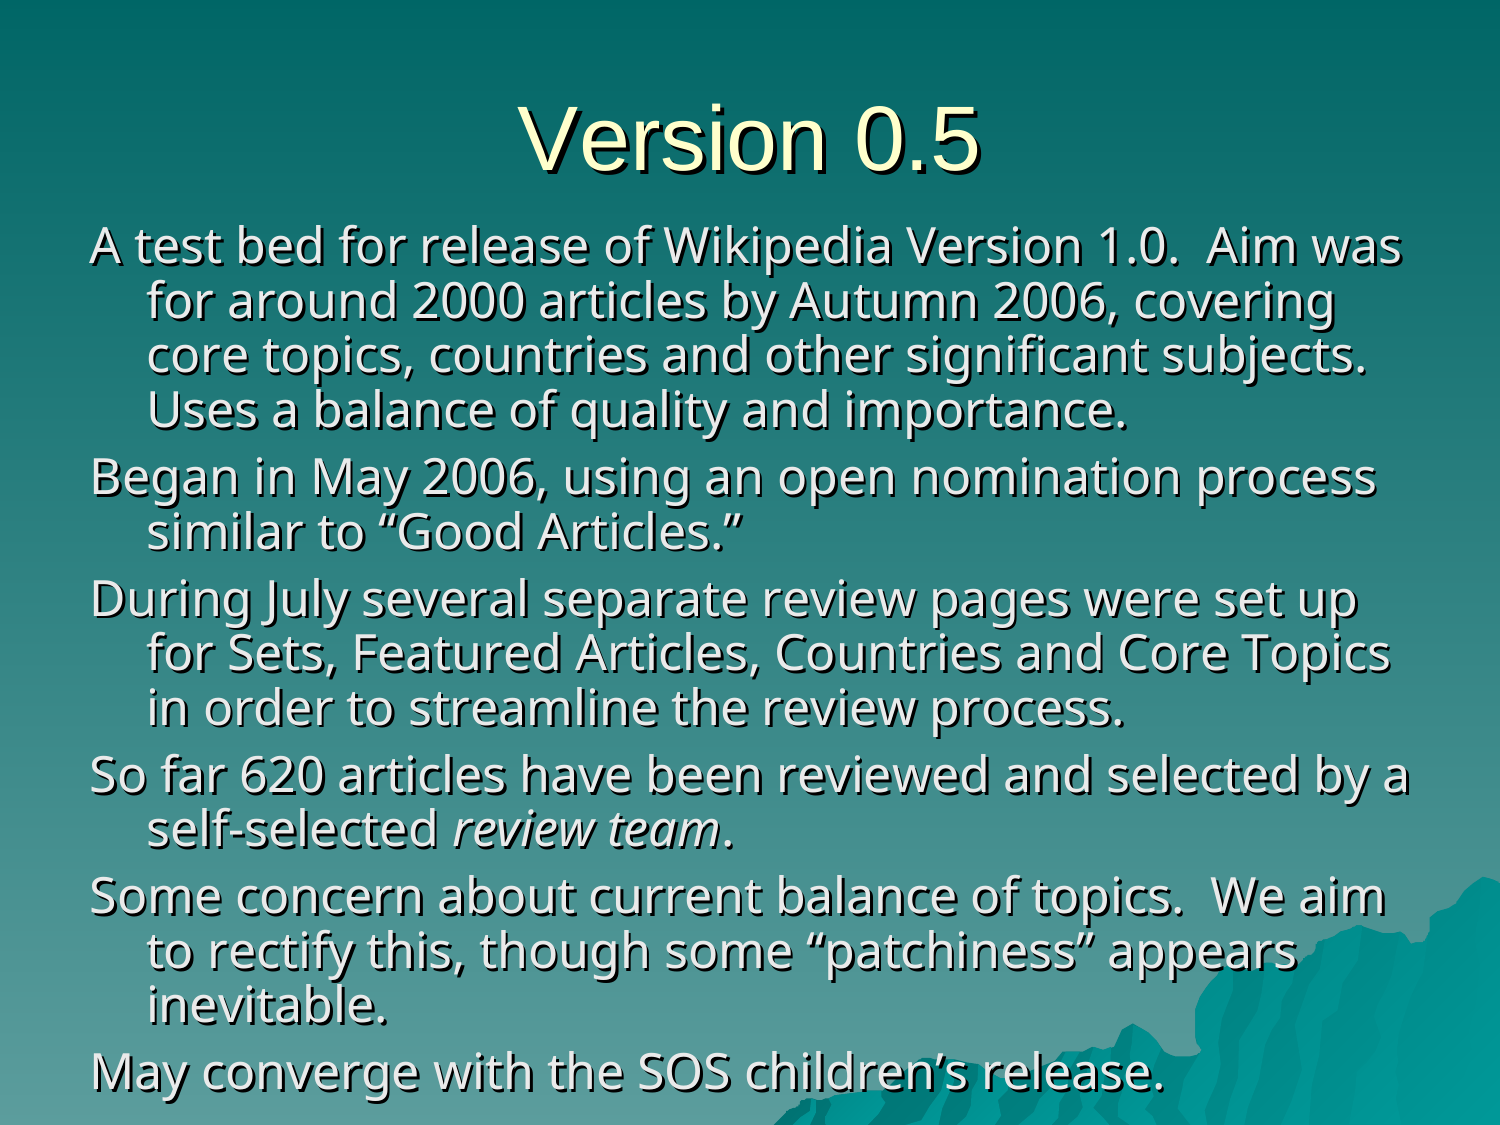

# Version 0.5
A test bed for release of Wikipedia Version 1.0. Aim was for around 2000 articles by Autumn 2006, covering core topics, countries and other significant subjects. Uses a balance of quality and importance.
Began in May 2006, using an open nomination process similar to “Good Articles.”
During July several separate review pages were set up for Sets, Featured Articles, Countries and Core Topics in order to streamline the review process.
So far 620 articles have been reviewed and selected by a self-selected review team.
Some concern about current balance of topics. We aim to rectify this, though some “patchiness” appears inevitable.
May converge with the SOS children’s release.